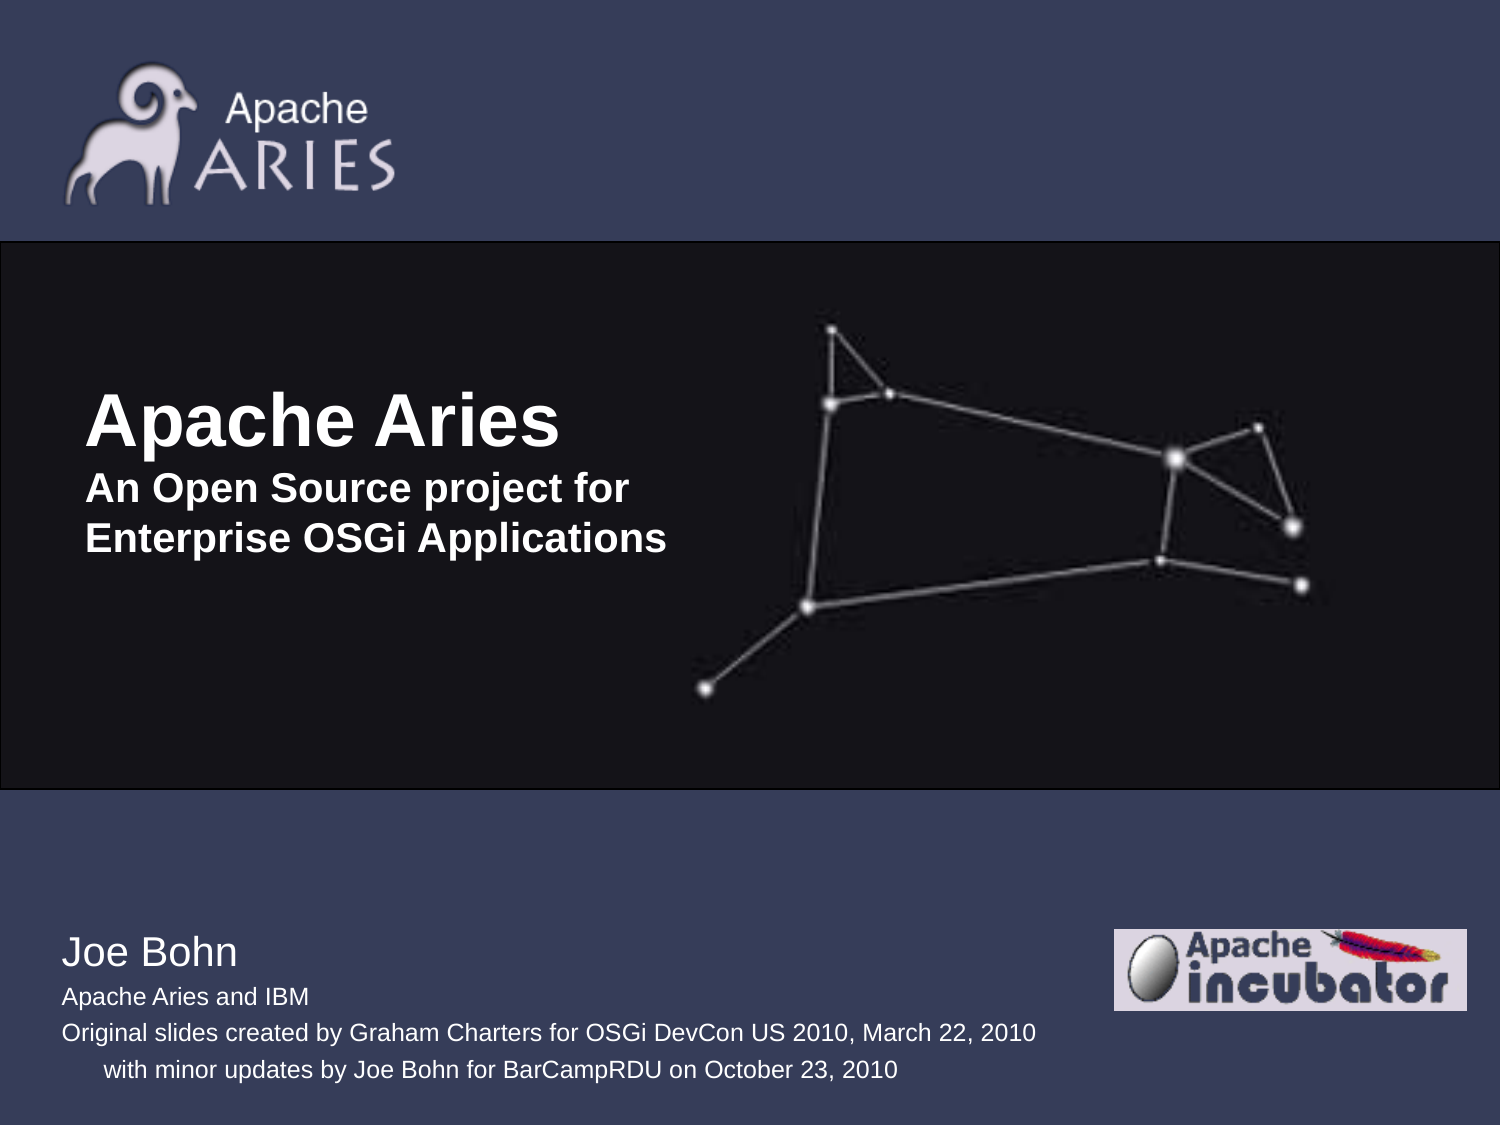

Apache Aries
An Open Source project for
Enterprise OSGi Applications
# Joe Bohn
Apache Aries and IBM
Original slides created by Graham Charters for OSGi DevCon US 2010, March 22, 2010
 with minor updates by Joe Bohn for BarCampRDU on October 23, 2010